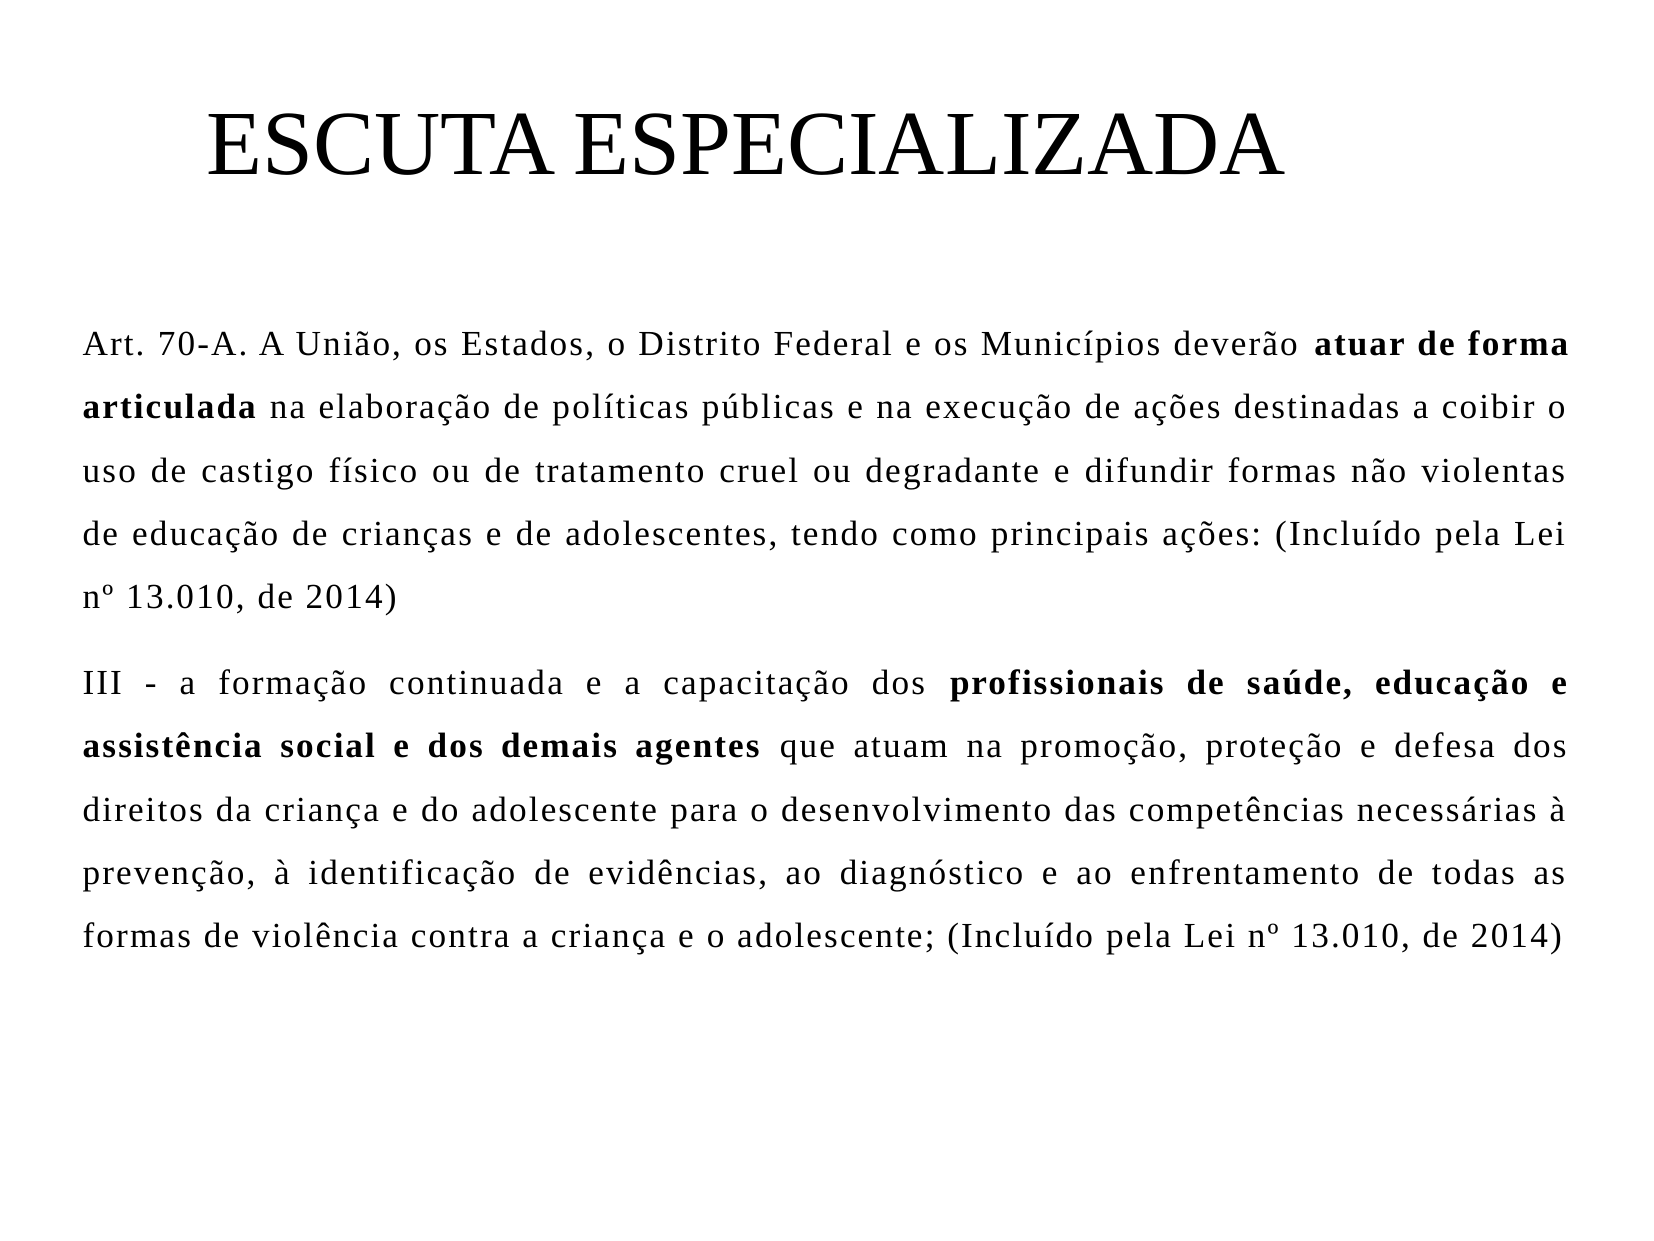

# ESCUTA ESPECIALIZADA
Art. 70-A. A União, os Estados, o Distrito Federal e os Municípios deverão atuar de forma articulada na elaboração de políticas públicas e na execução de ações destinadas a coibir o uso de castigo físico ou de tratamento cruel ou degradante e difundir formas não violentas de educação de crianças e de adolescentes, tendo como principais ações: (Incluído pela Lei nº 13.010, de 2014)
III - a formação continuada e a capacitação dos profissionais de saúde, educação e assistência social e dos demais agentes que atuam na promoção, proteção e defesa dos direitos da criança e do adolescente para o desenvolvimento das competências necessárias à prevenção, à identificação de evidências, ao diagnóstico e ao enfrentamento de todas as formas de violência contra a criança e o adolescente; (Incluído pela Lei nº 13.010, de 2014)